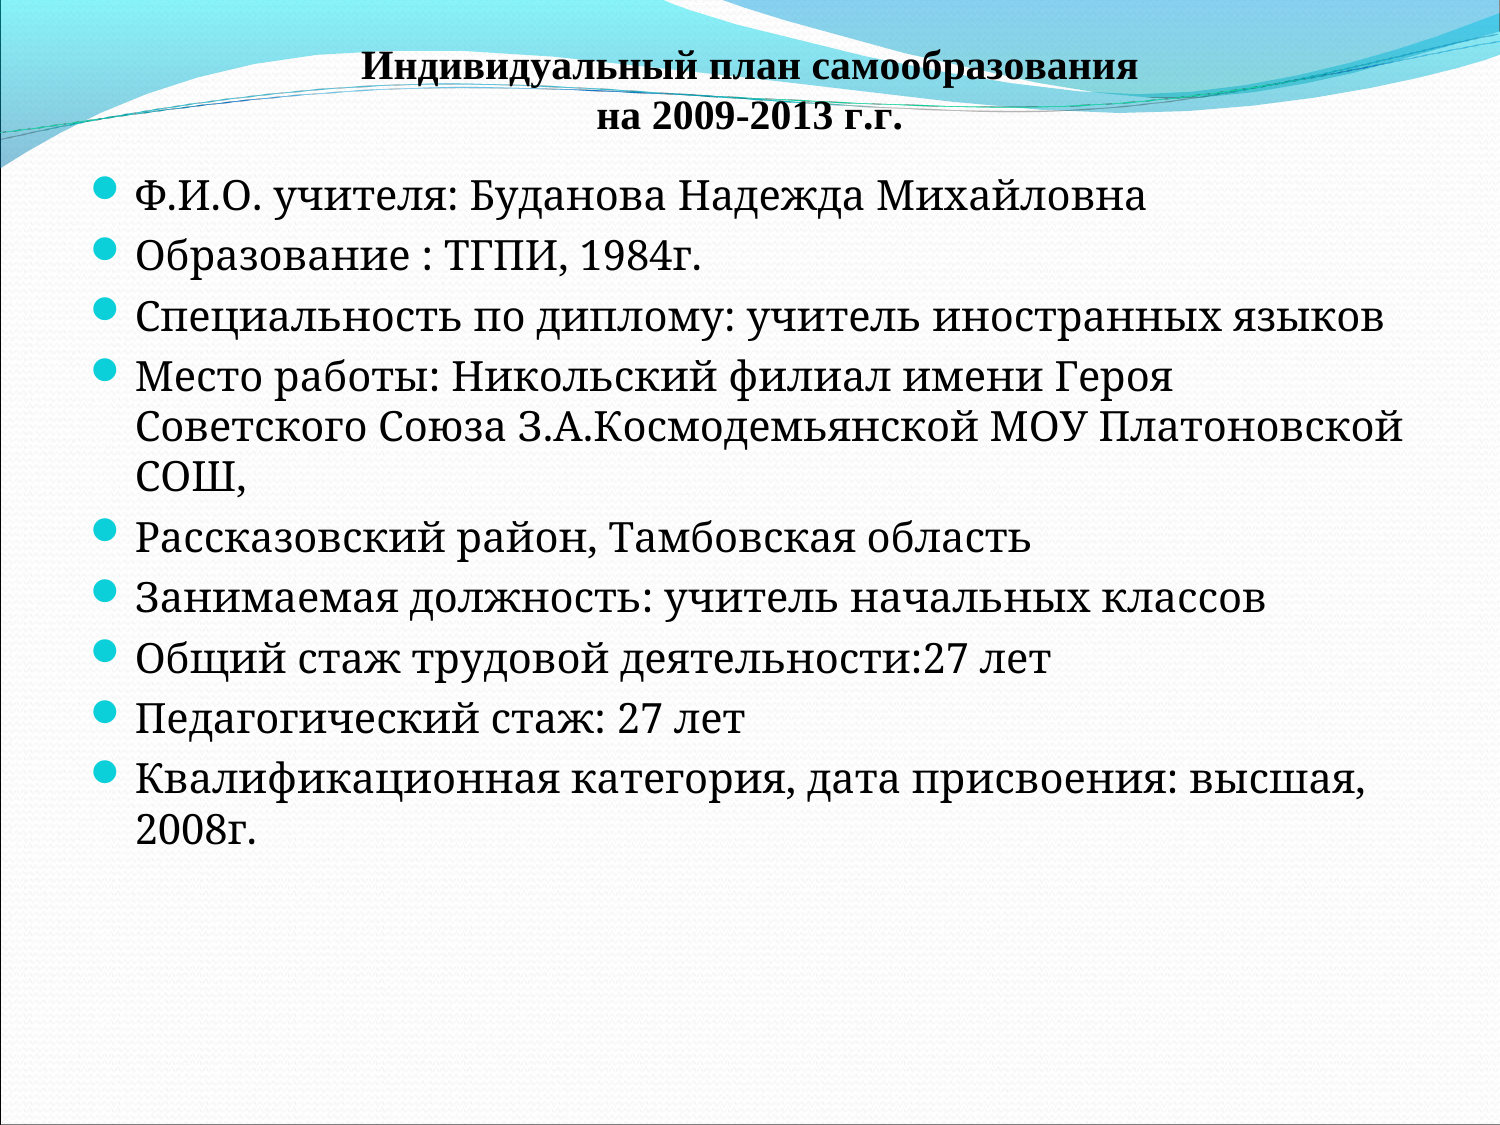

Индивидуальный план самообразования
на 2009-2013 г.г.
# Ф.И.О. учителя: Буданова Надежда Михайловна
Образование : ТГПИ, 1984г.
Специальность по диплому: учитель иностранных языков
Место работы: Никольский филиал имени Героя Советского Союза З.А.Космодемьянской МОУ Платоновской СОШ,
Рассказовский район, Тамбовская область
Занимаемая должность: учитель начальных классов
Общий стаж трудовой деятельности:27 лет
Педагогический стаж: 27 лет
Квалификационная категория, дата присвоения: высшая, 2008г.